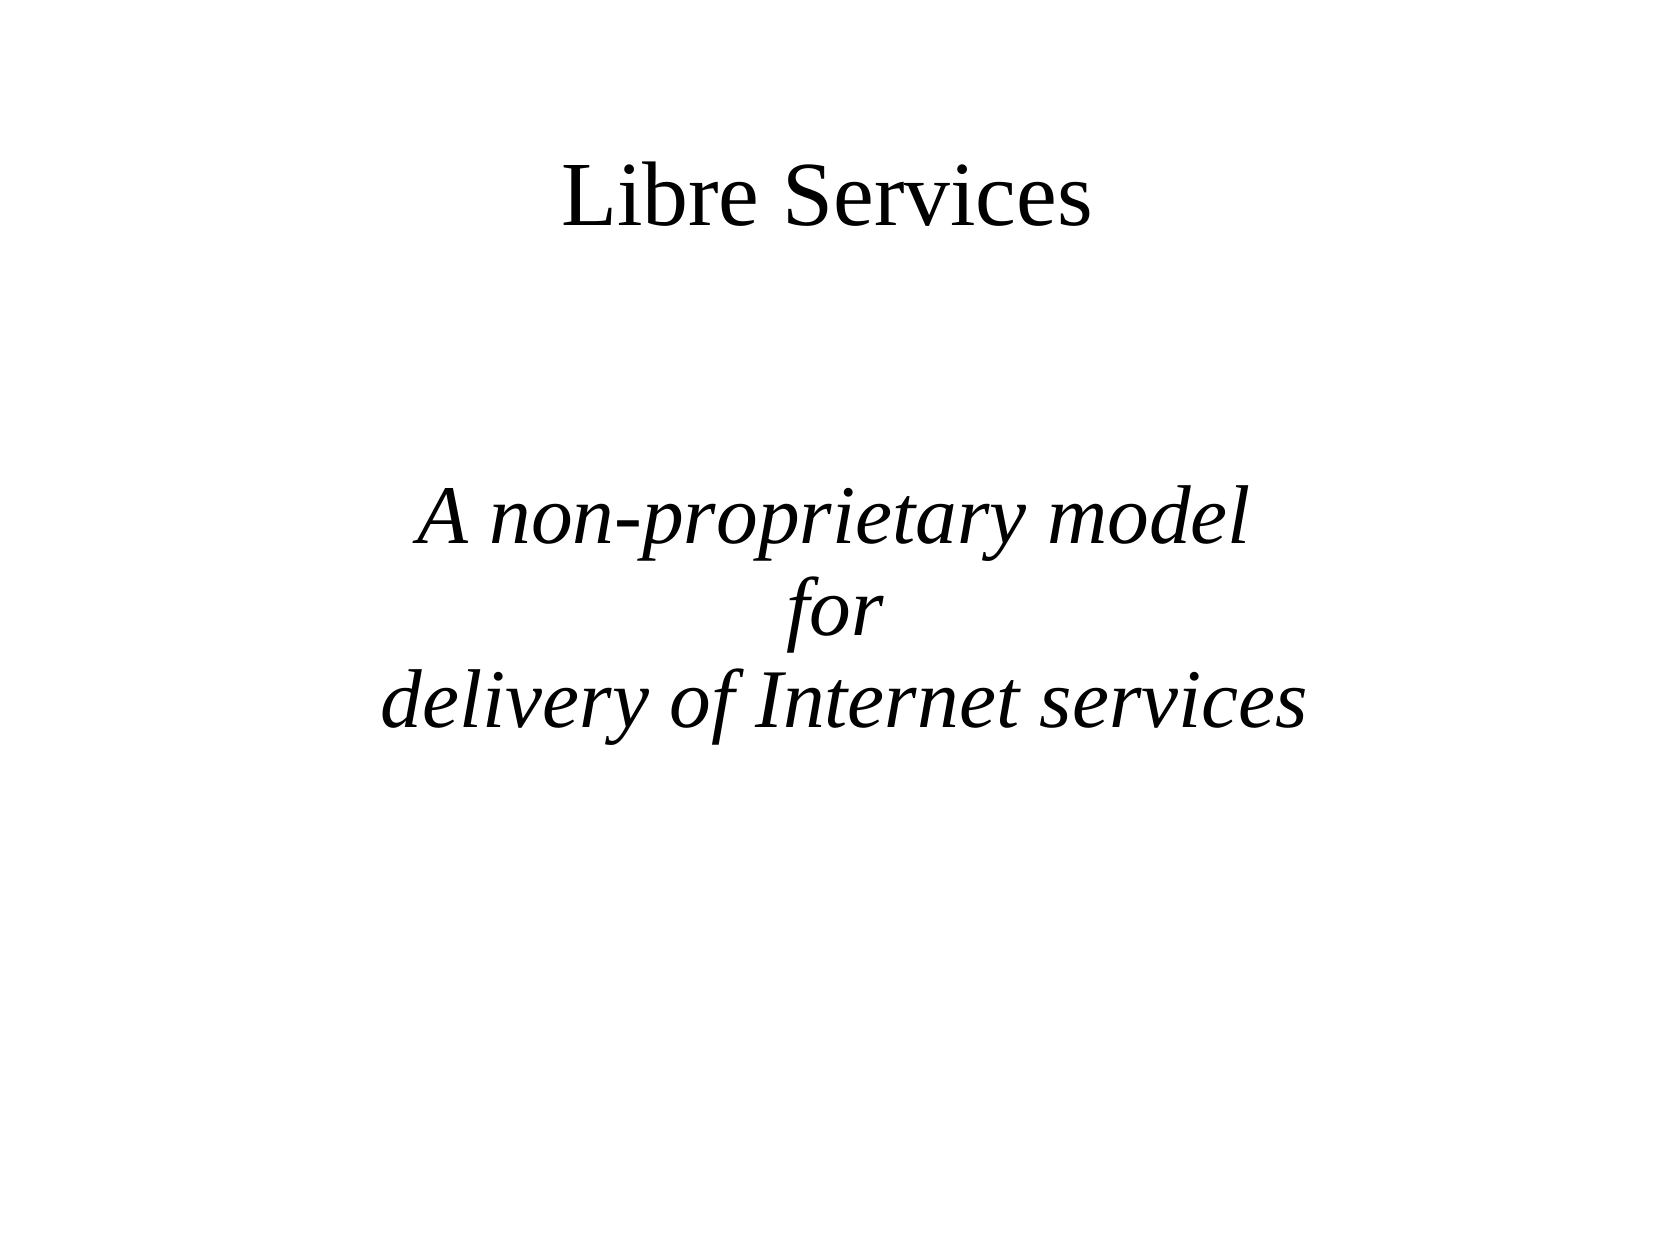

# Libre Services
A non-proprietary model
for
delivery of Internet services